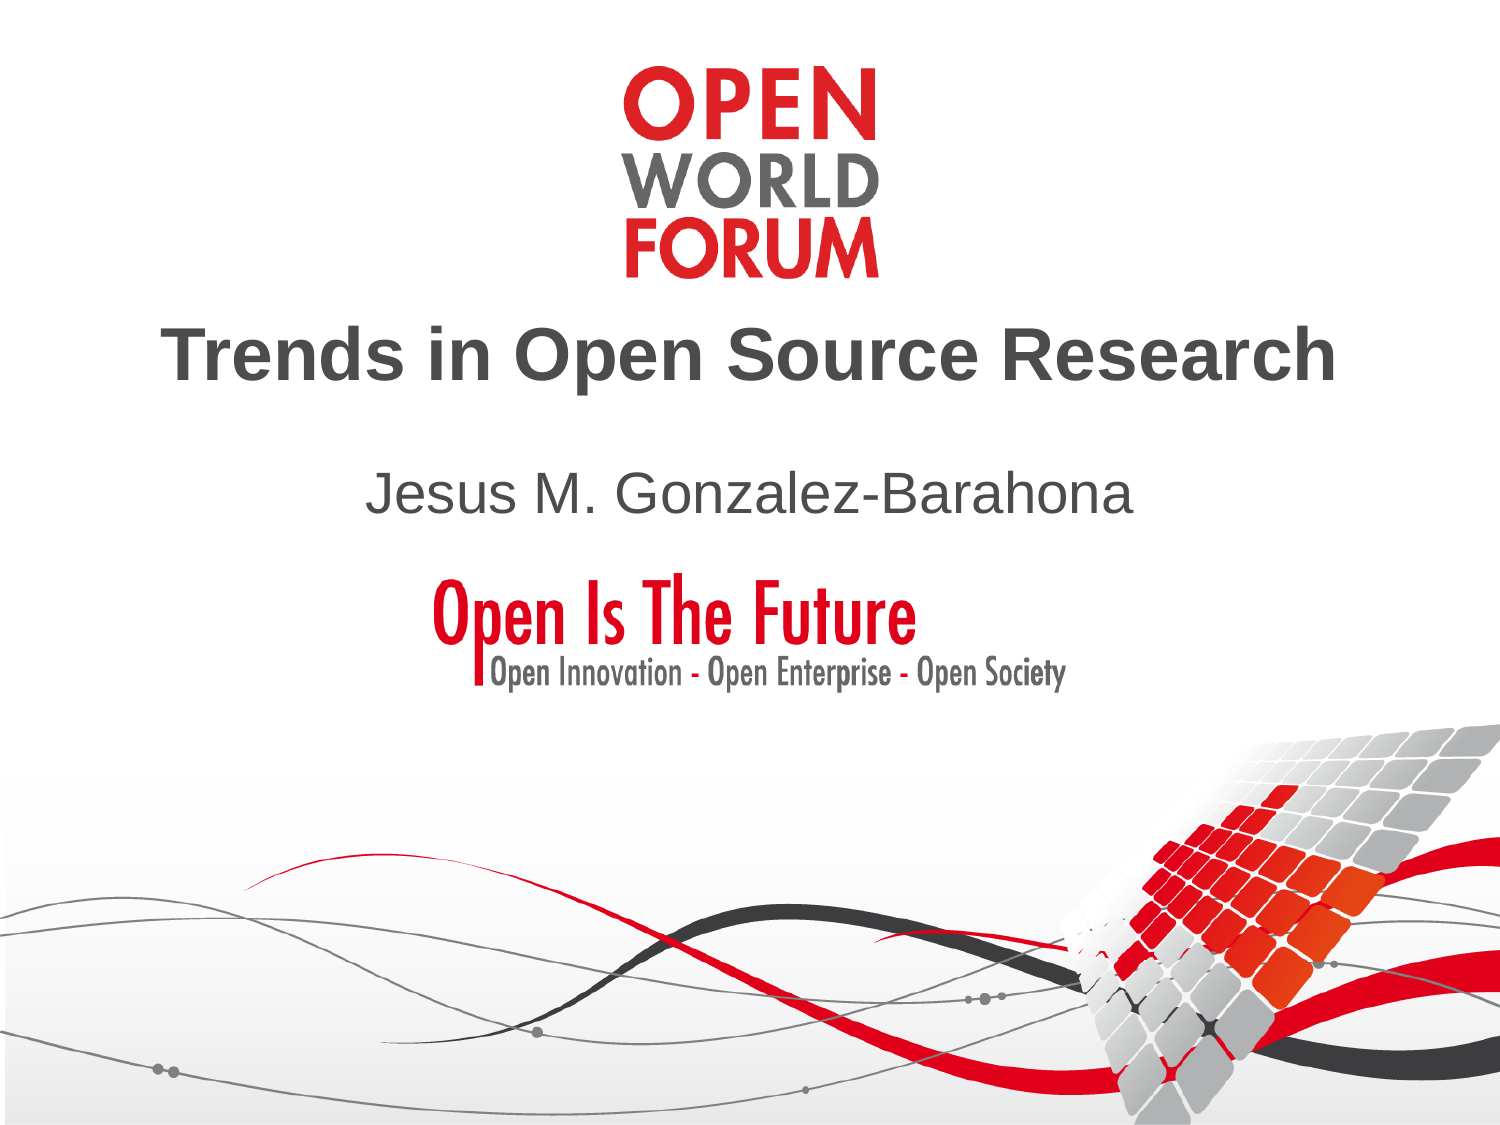

# Trends in Open Source Research Jesus M. Gonzalez-Barahona